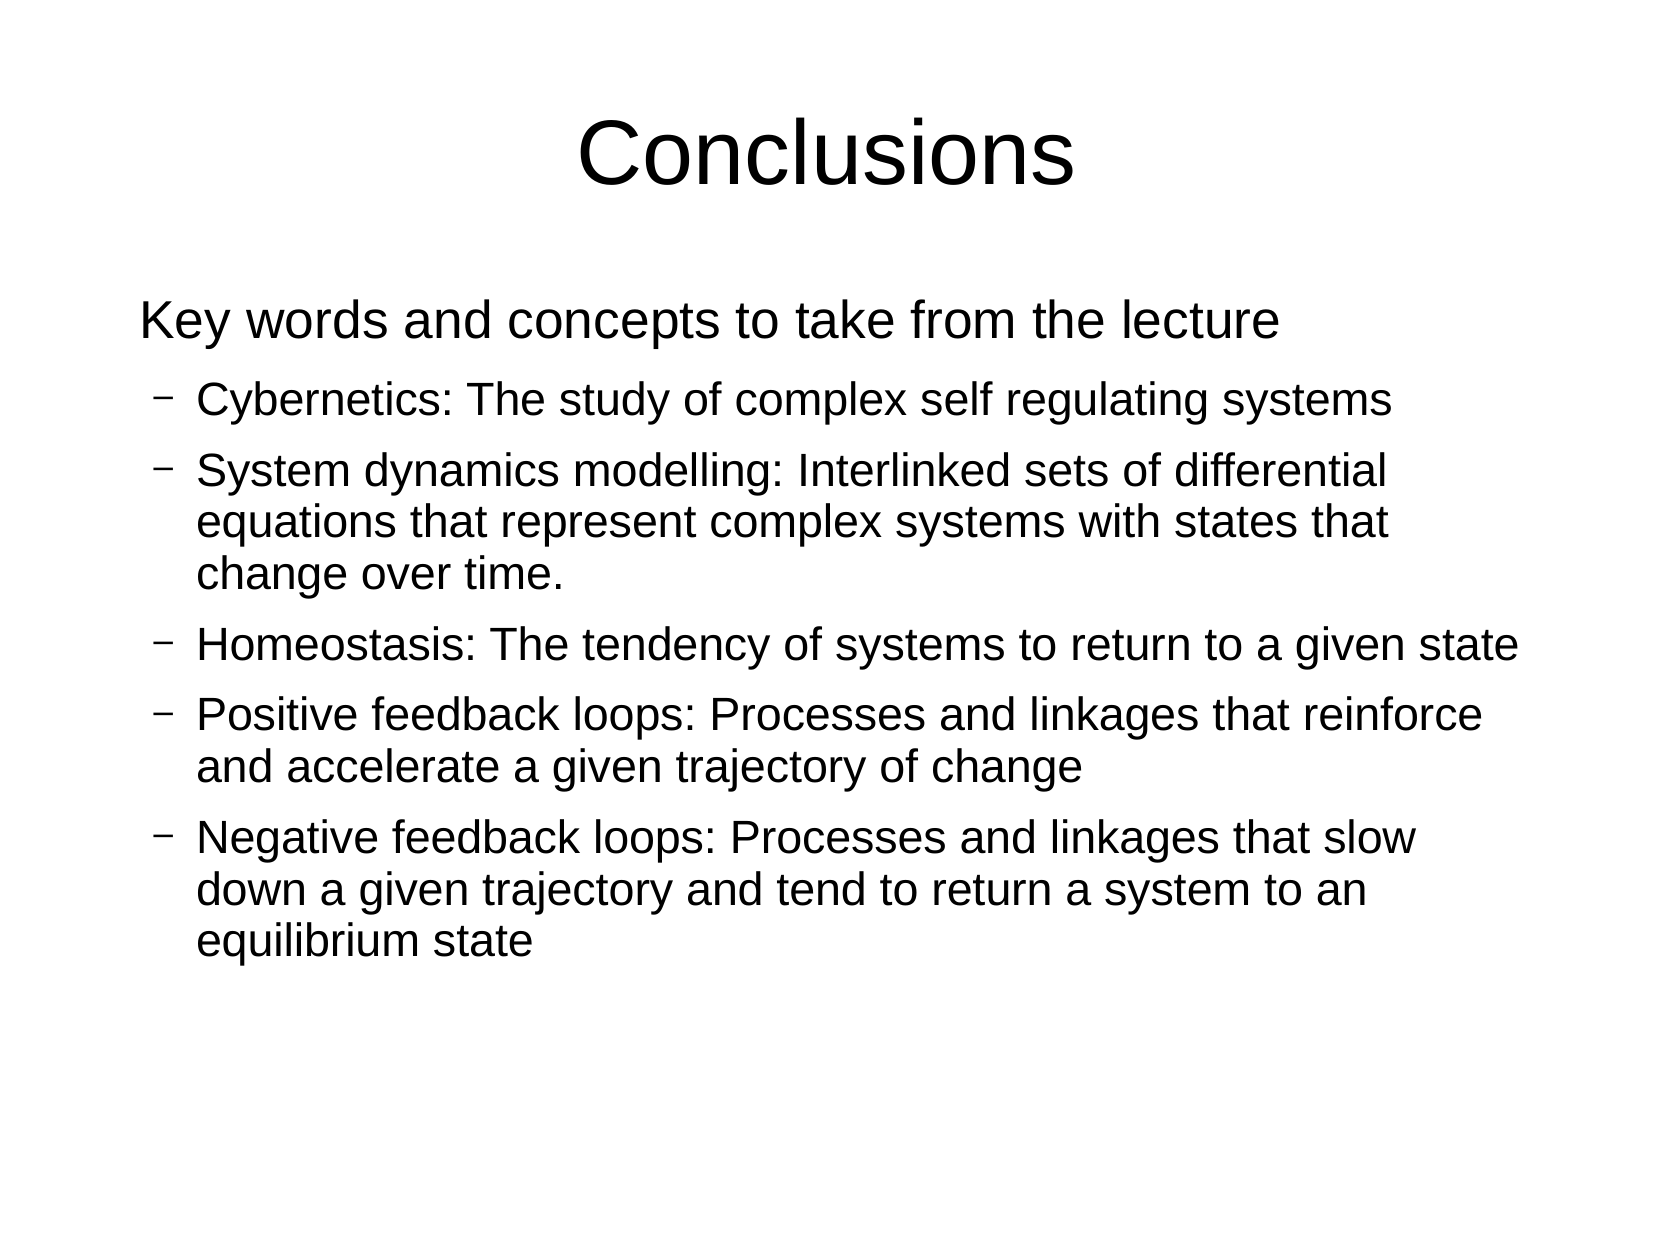

# Conclusions
Key words and concepts to take from the lecture
Cybernetics: The study of complex self regulating systems
System dynamics modelling: Interlinked sets of differential equations that represent complex systems with states that change over time.
Homeostasis: The tendency of systems to return to a given state
Positive feedback loops: Processes and linkages that reinforce and accelerate a given trajectory of change
Negative feedback loops: Processes and linkages that slow down a given trajectory and tend to return a system to an equilibrium state